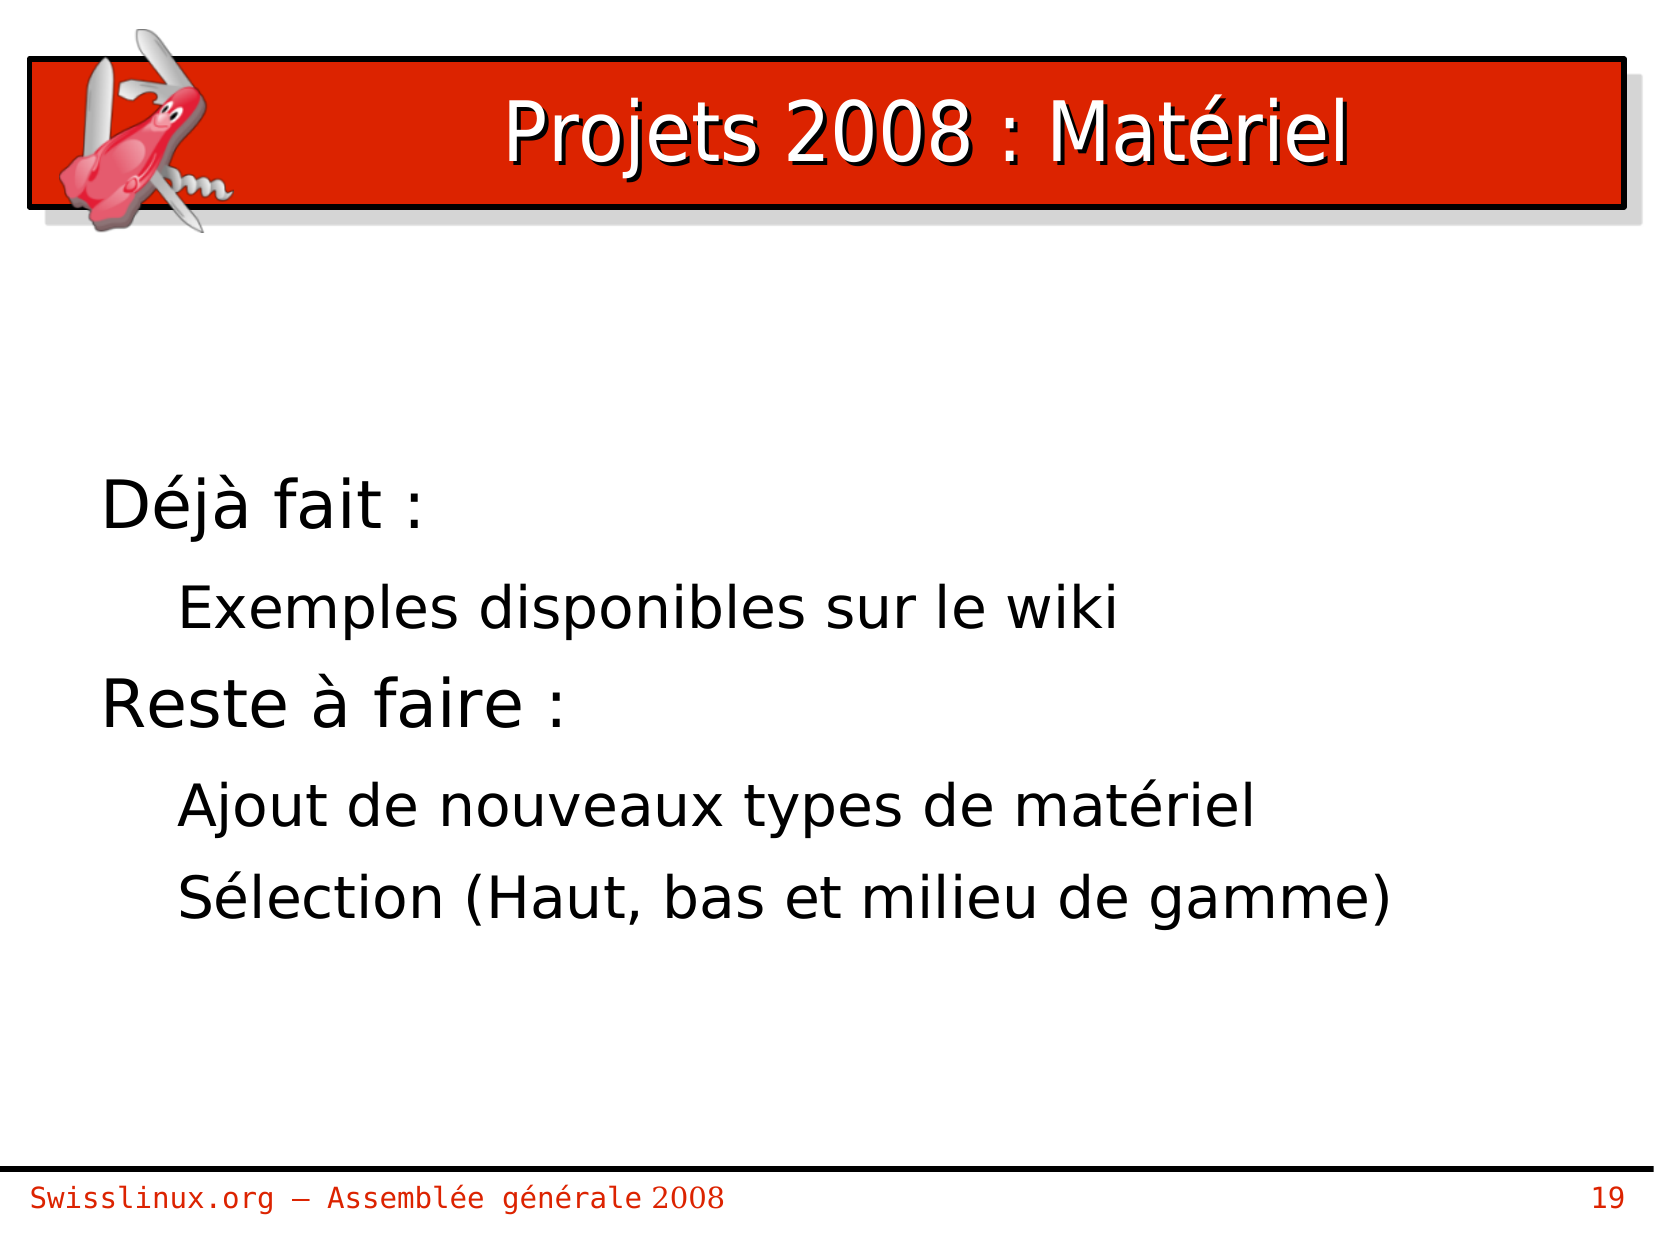

# Projets 2008 : Matériel
Déjà fait :
Exemples disponibles sur le wiki
Reste à faire :
Ajout de nouveaux types de matériel
Sélection (Haut, bas et milieu de gamme)
26 Janvier 2007
19